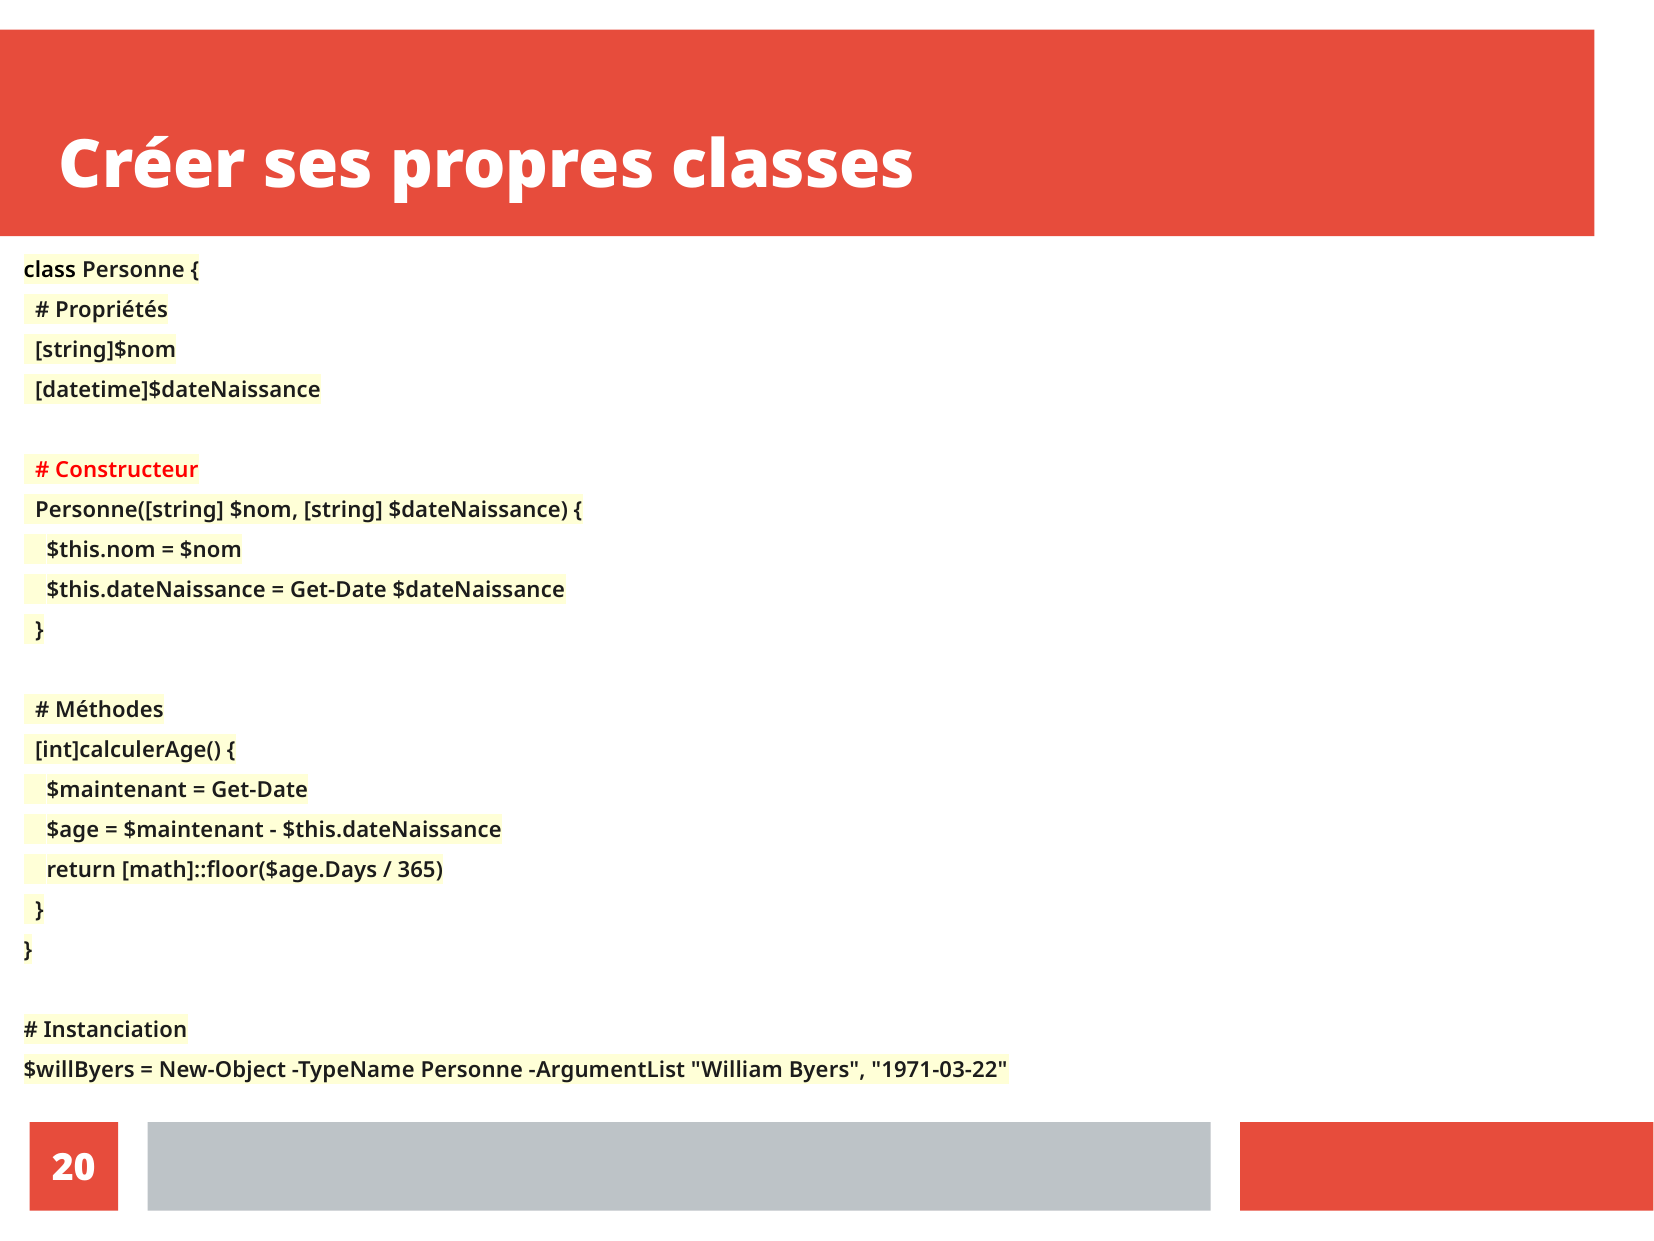

# Créer ses propres classes
class Personne {
 # Propriétés
 [string]$nom
 [datetime]$dateNaissance
 # Constructeur
 Personne([string] $nom, [string] $dateNaissance) {
 $this.nom = $nom
 $this.dateNaissance = Get-Date $dateNaissance
 }
 # Méthodes
 [int]calculerAge() {
 $maintenant = Get-Date
 $age = $maintenant - $this.dateNaissance
 return [math]::floor($age.Days / 365)
 }
}
# Instanciation
$willByers = New-Object -TypeName Personne -ArgumentList "William Byers", "1971-03-22"
20